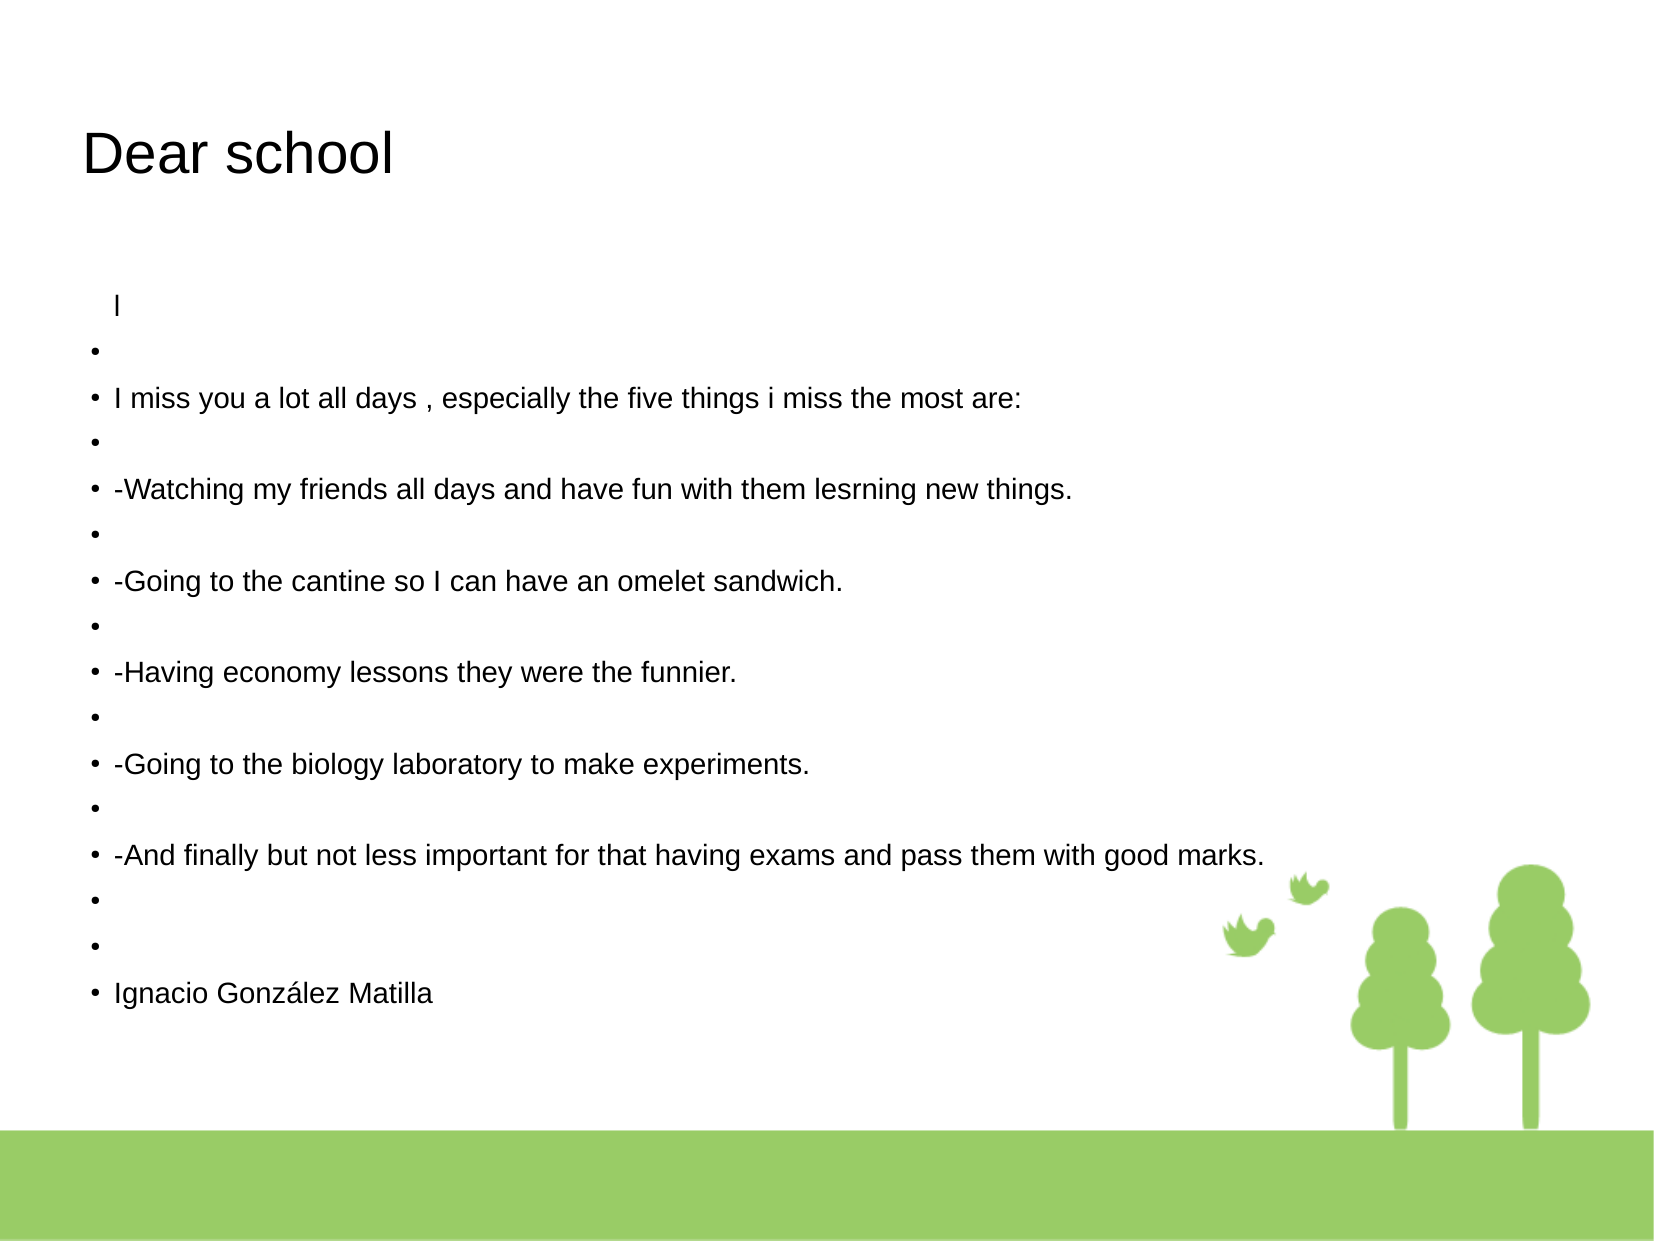

# Dear school
l
I miss you a lot all days , especially the five things i miss the most are:
-Watching my friends all days and have fun with them lesrning new things.
-Going to the cantine so I can have an omelet sandwich.
-Having economy lessons they were the funnier.
-Going to the biology laboratory to make experiments.
-And finally but not less important for that having exams and pass them with good marks.
Ignacio González Matilla